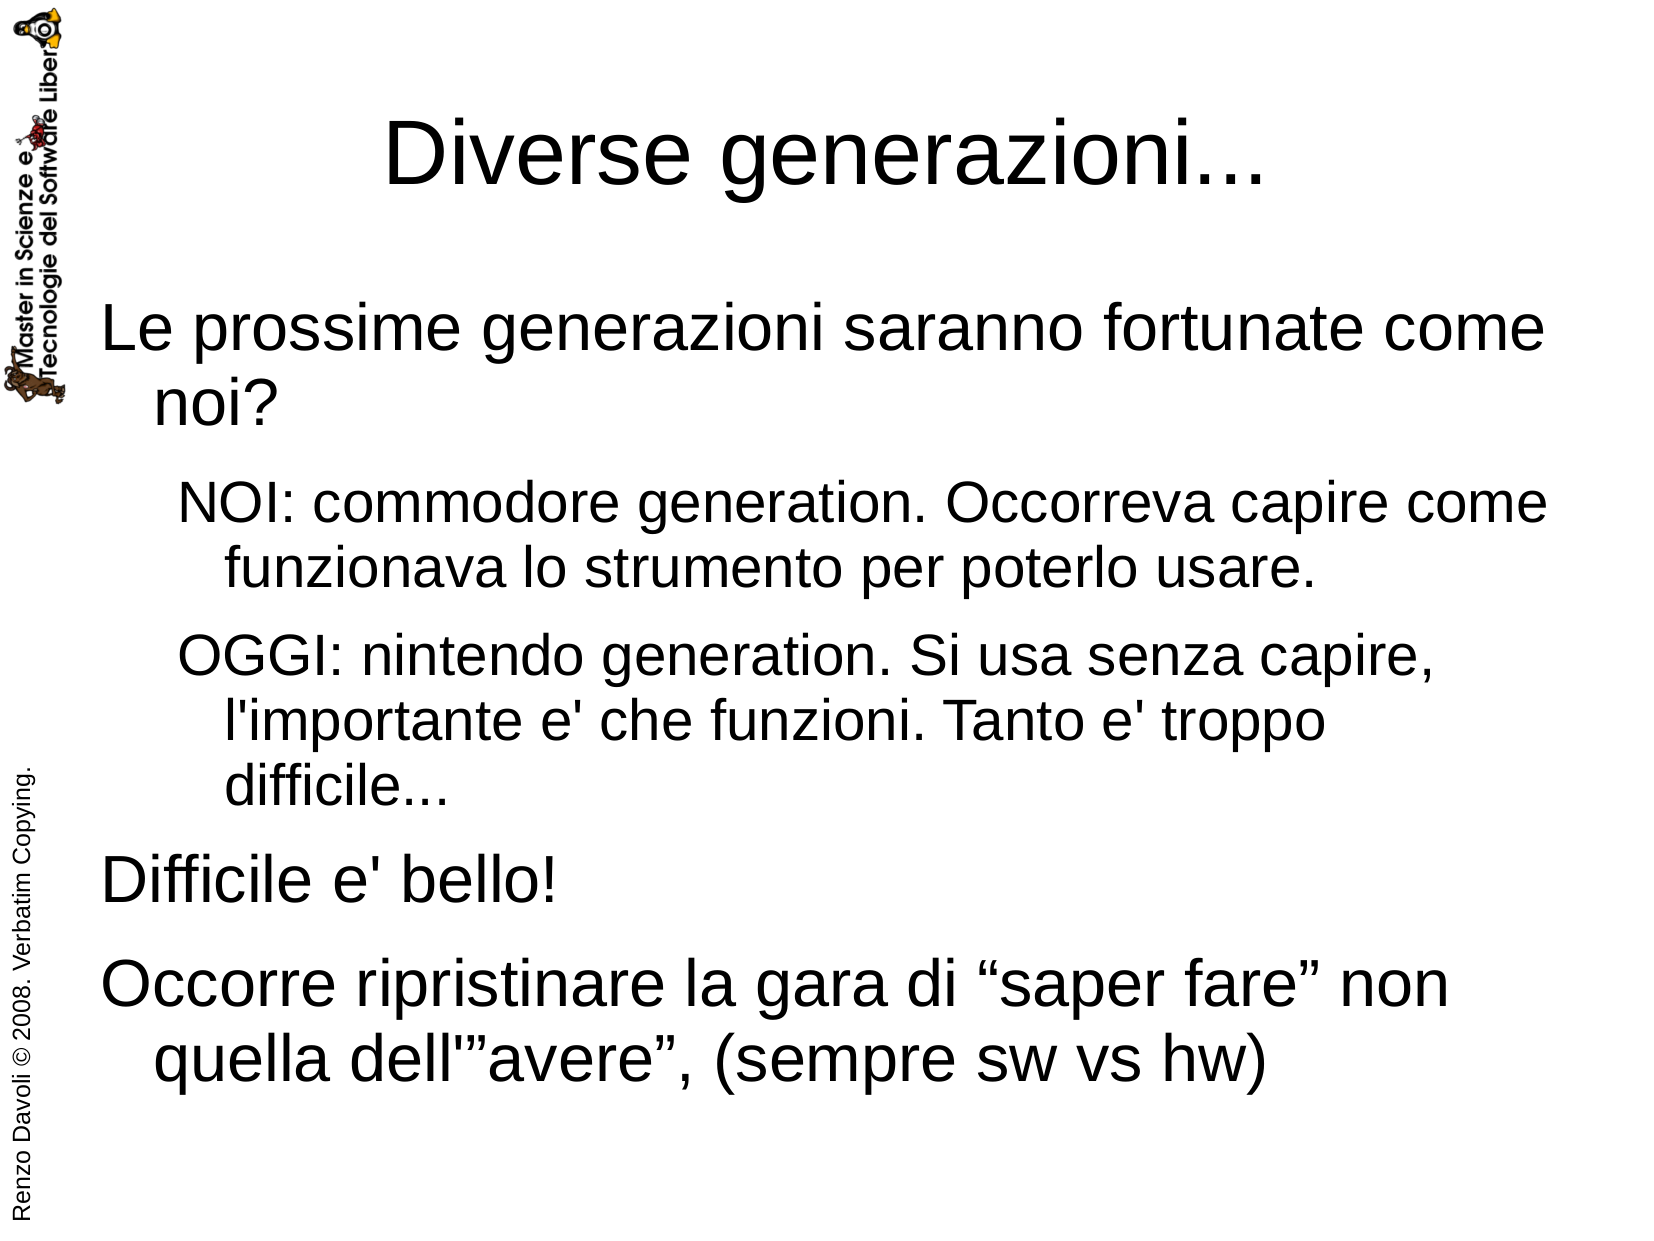

# Diverse generazioni...
Le prossime generazioni saranno fortunate come noi?
NOI: commodore generation. Occorreva capire come funzionava lo strumento per poterlo usare.
OGGI: nintendo generation. Si usa senza capire, l'importante e' che funzioni. Tanto e' troppo difficile...
Difficile e' bello!
Occorre ripristinare la gara di “saper fare” non quella dell'”avere”, (sempre sw vs hw)